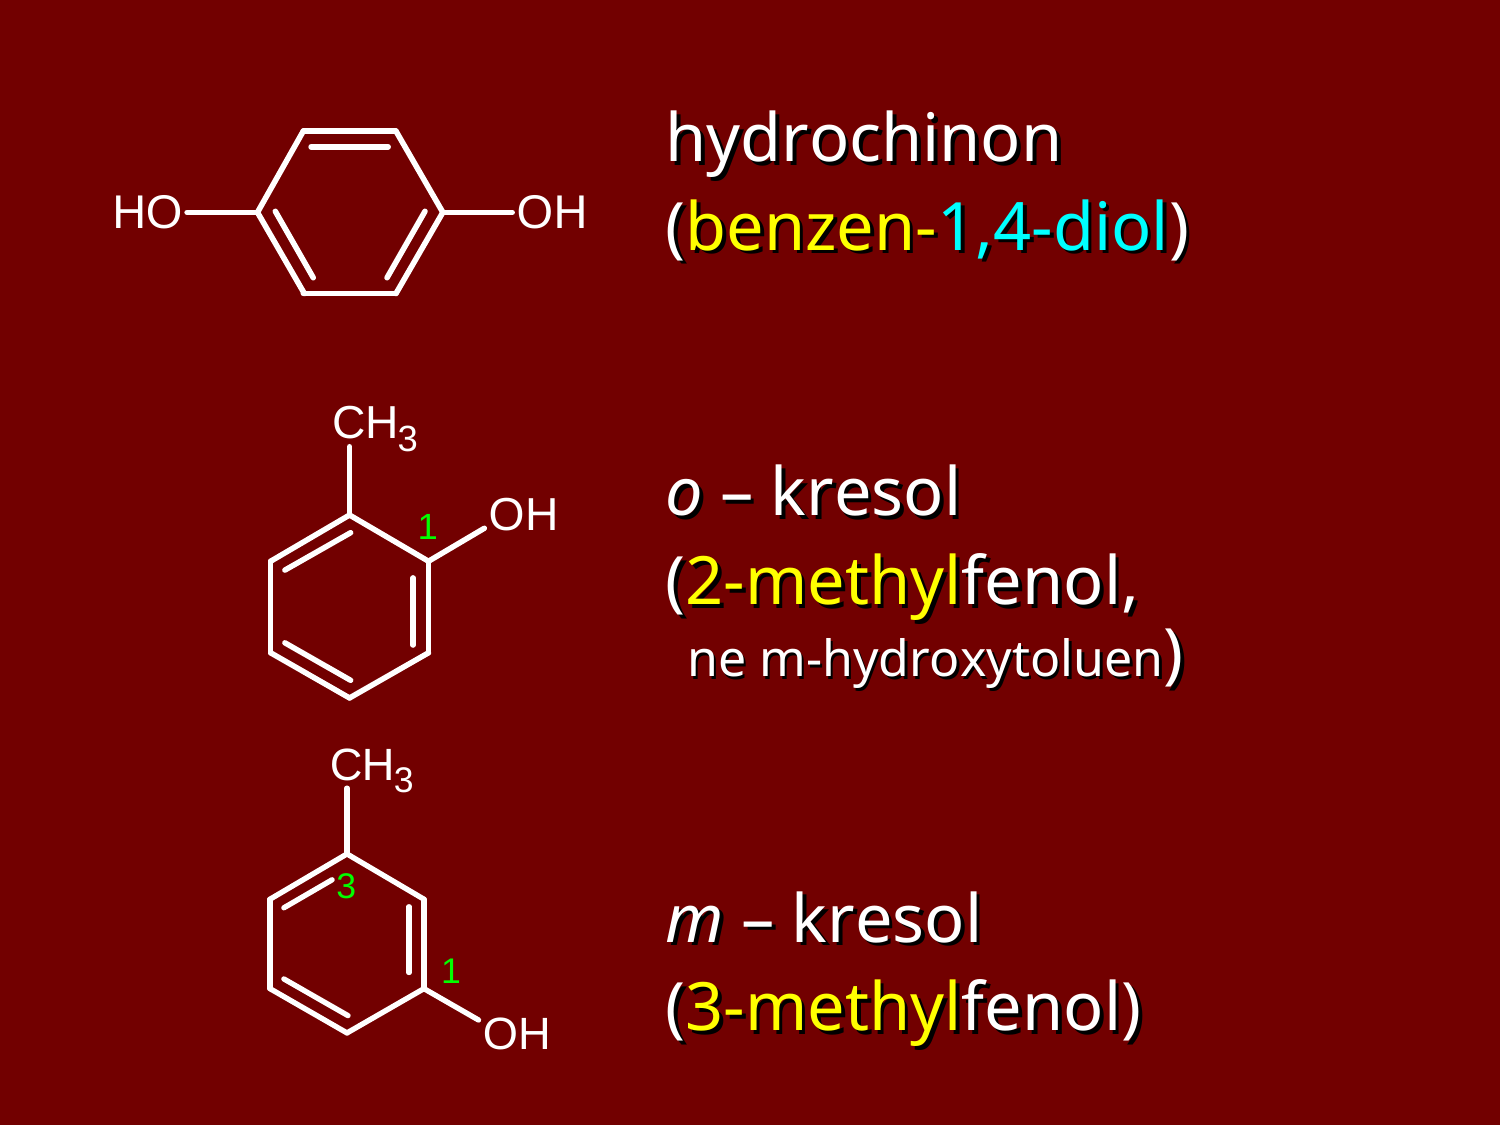

#
 hydrochinon
 (benzen-1,4-diol)
 o – kresol
 (2-methylfenol,
 ne m-hydroxytoluen)
 m – kresol
 (3-methylfenol)